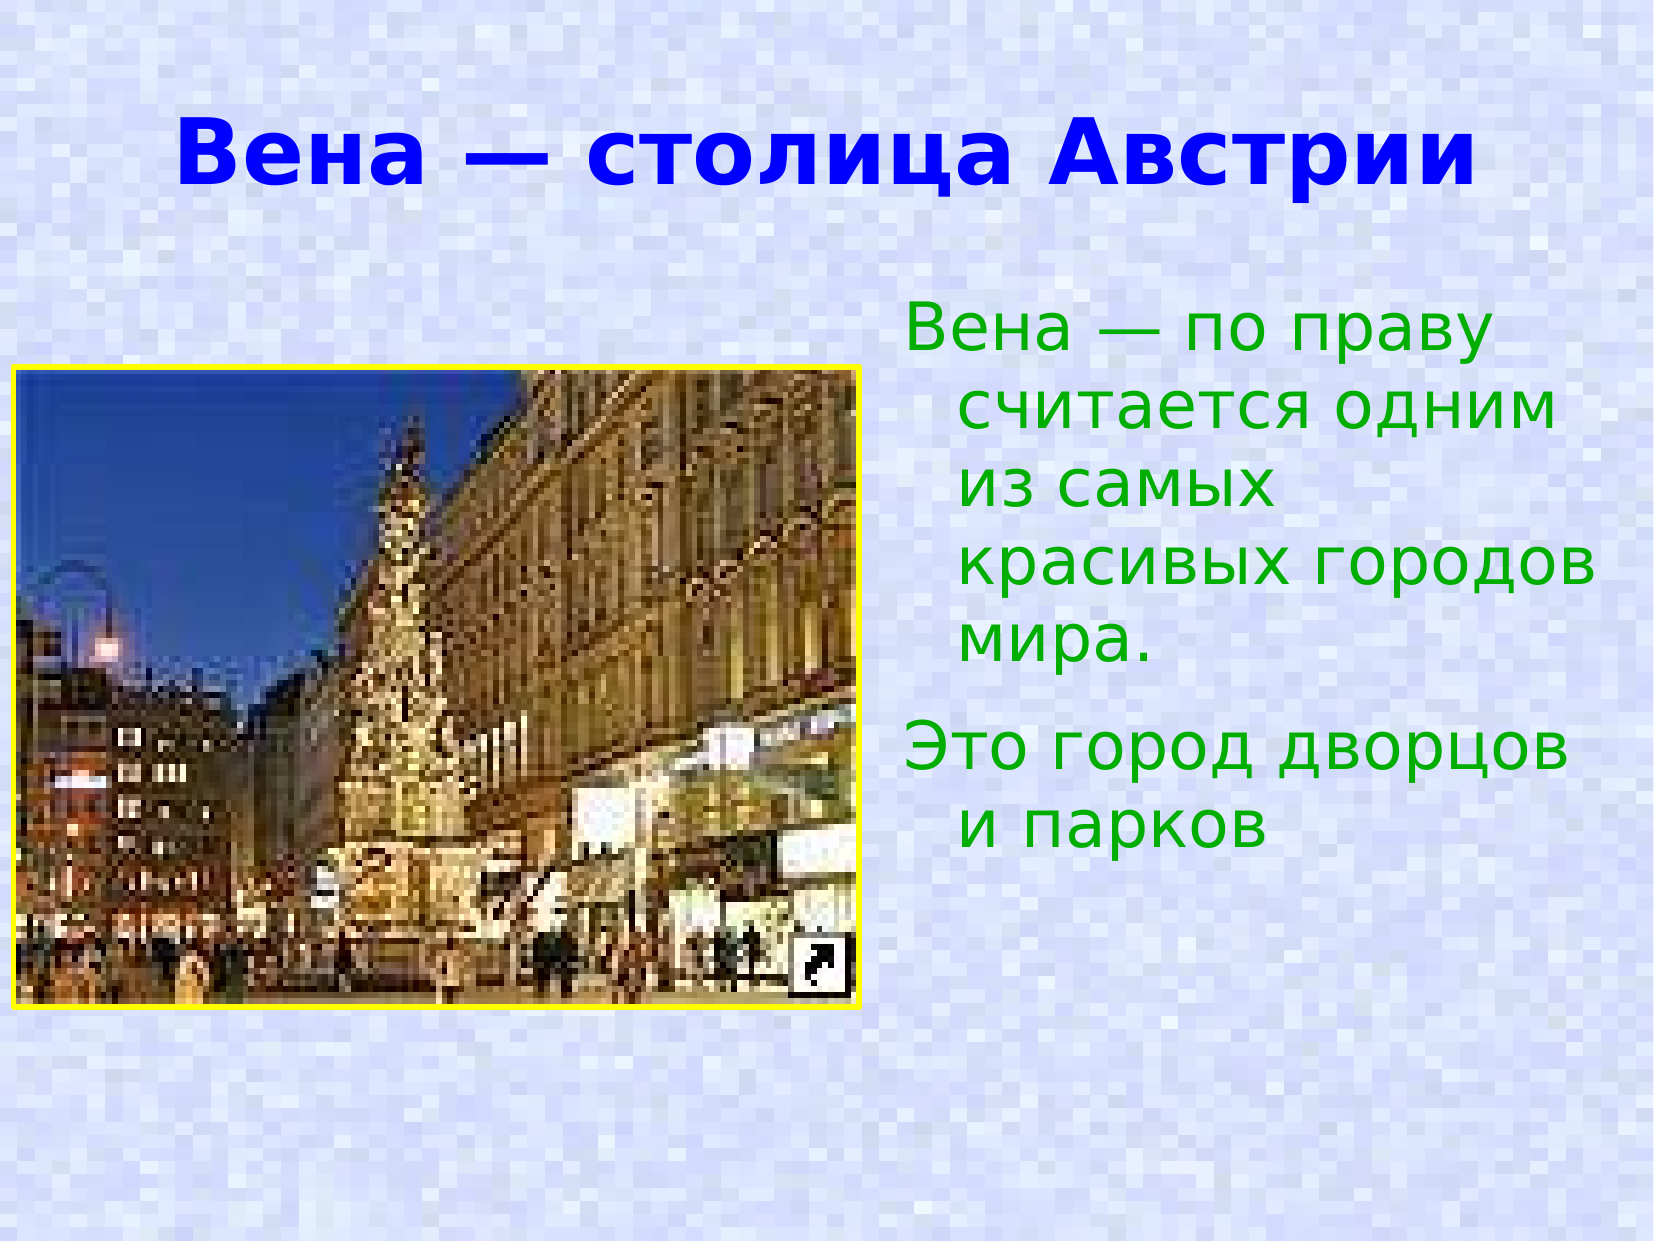

# Вена — столица Австрии
Вена — по праву считается одним из самых красивых городов мира.
Это город дворцов и парков